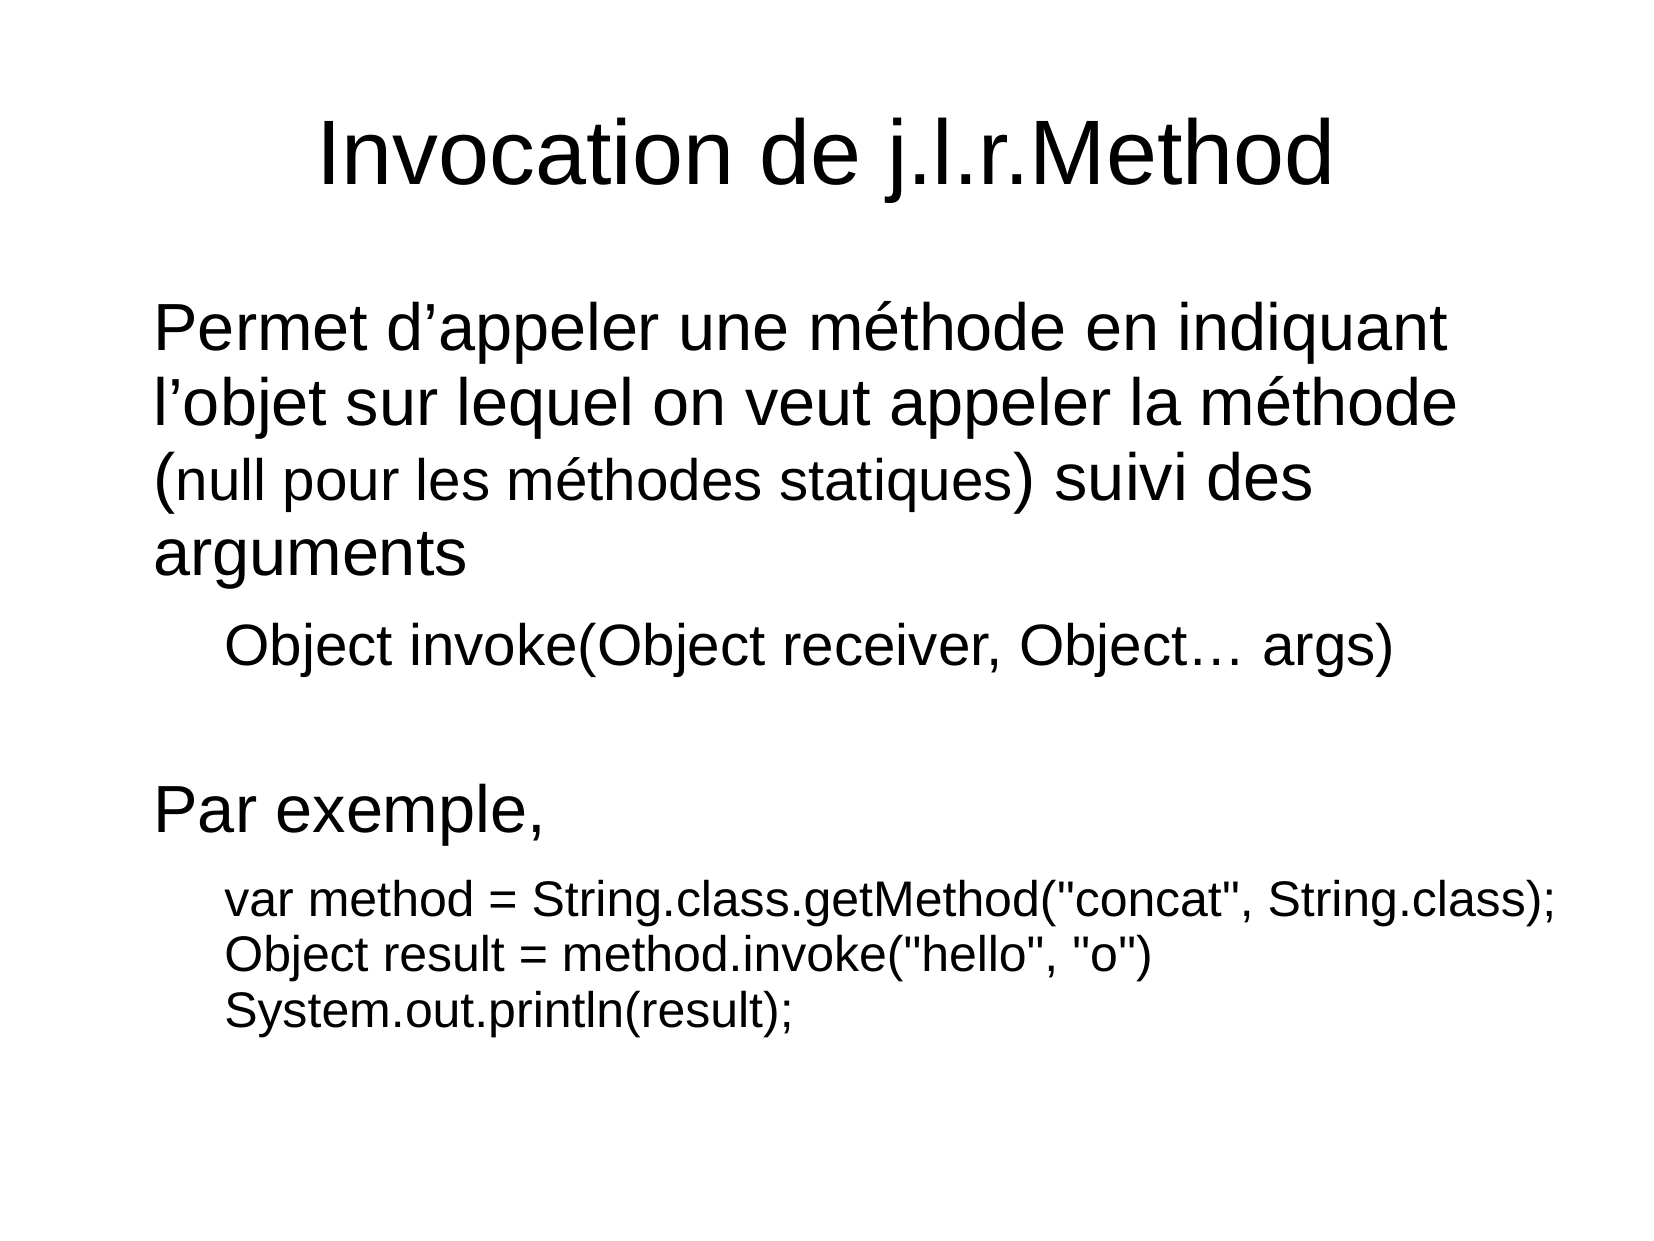

# Invocation de j.l.r.Method
Permet d’appeler une méthode en indiquant l’objet sur lequel on veut appeler la méthode (null pour les méthodes statiques) suivi des arguments
Object invoke(Object receiver, Object… args)
Par exemple,
var method = String.class.getMethod("concat", String.class);
Object result = method.invoke("hello", "o")
System.out.println(result);